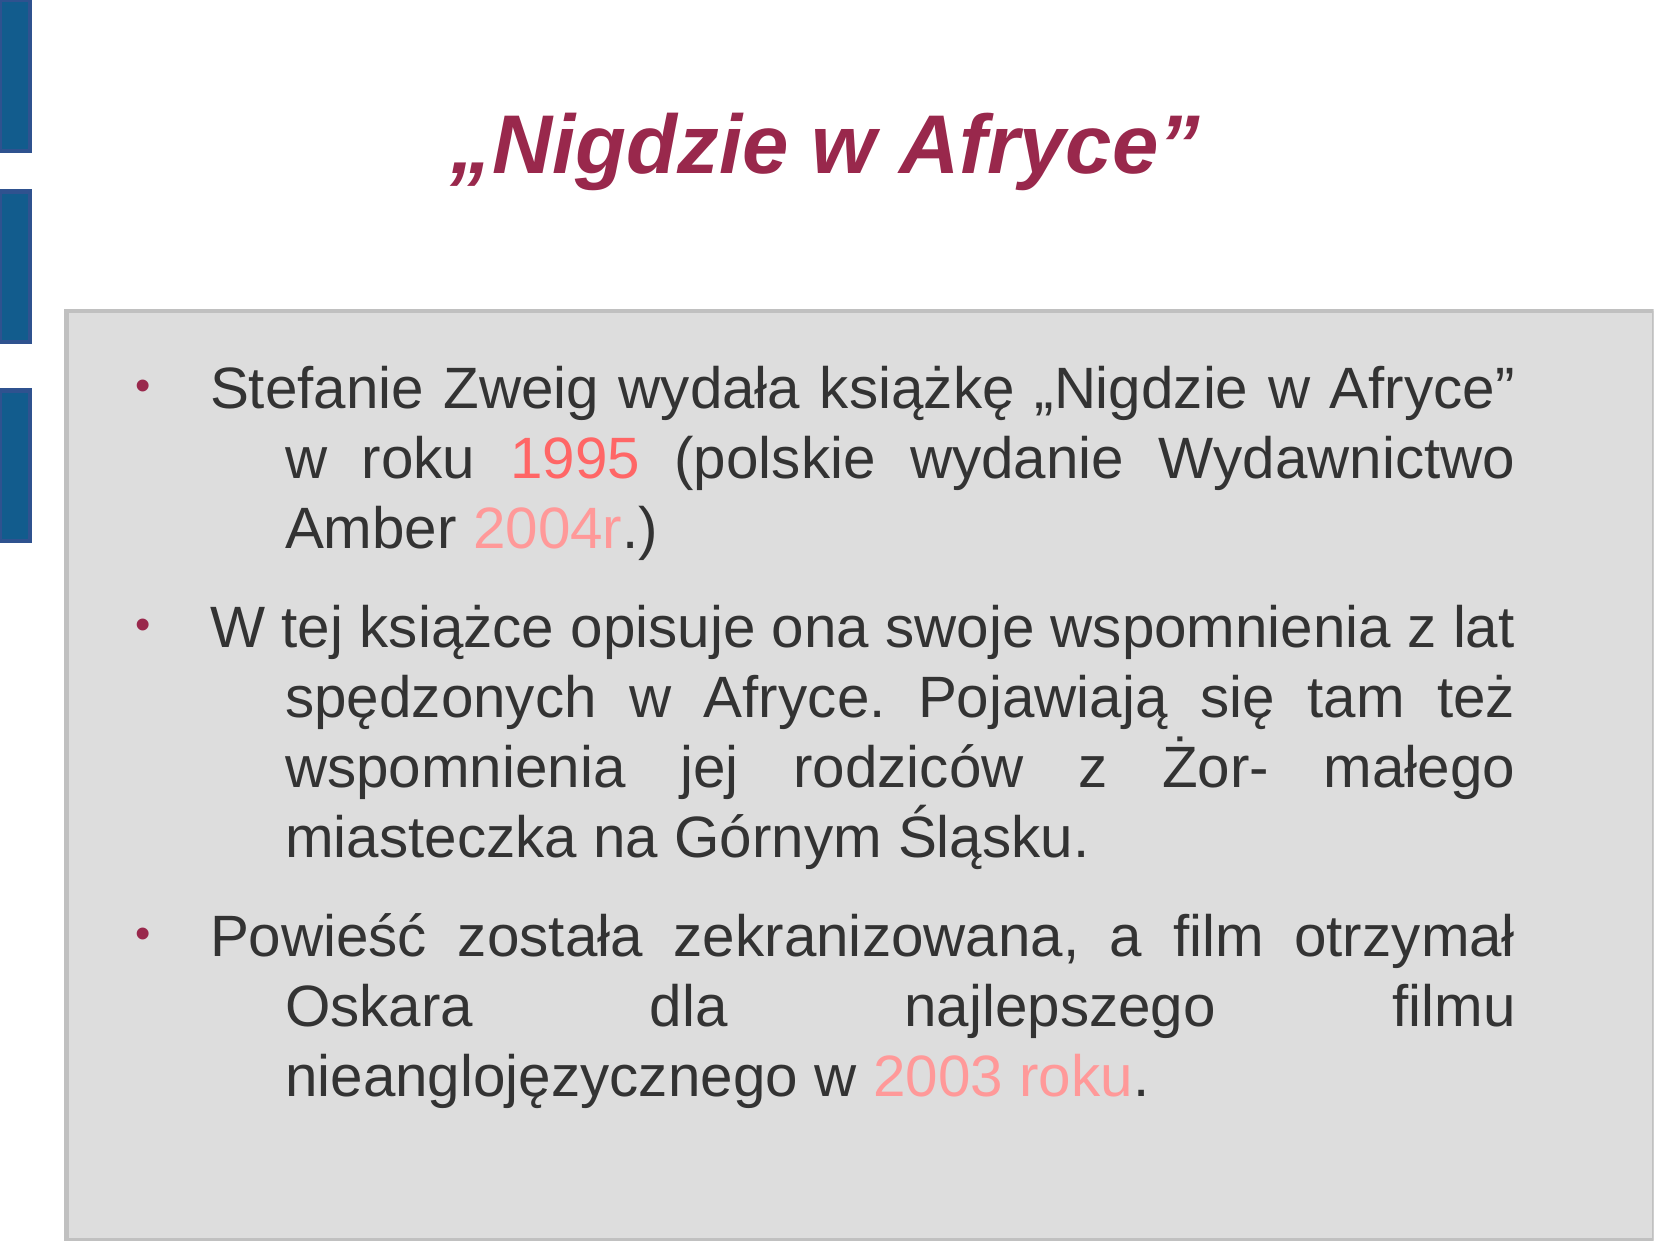

# „Nigdzie w Afryce”
Stefanie Zweig wydała książkę „Nigdzie w Afryce” w roku 1995 (polskie wydanie Wydawnictwo Amber 2004r.)
W tej książce opisuje ona swoje wspomnienia z lat spędzonych w Afryce. Pojawiają się tam też wspomnienia jej rodziców z Żor- małego miasteczka na Górnym Śląsku.
Powieść została zekranizowana, a film otrzymał Oskara dla najlepszego filmu nieanglojęzycznego w 2003 roku.